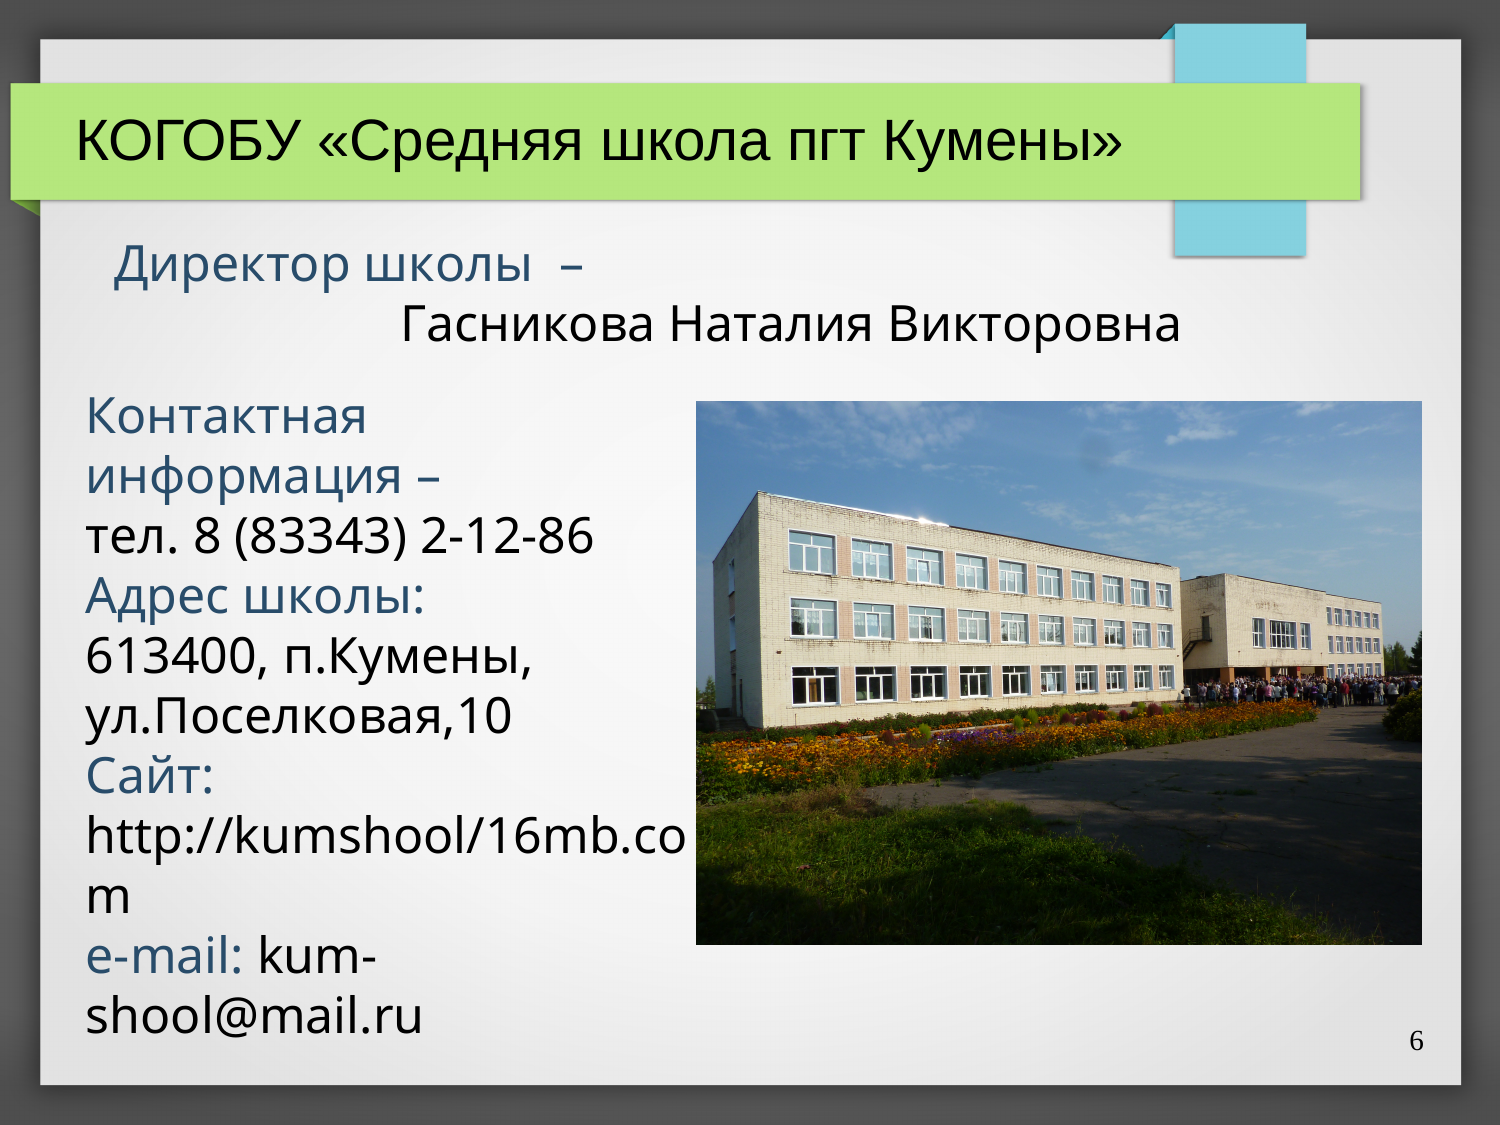

# КОГОБУ «Средняя школа пгт Кумены»
Директор школы –
 Гасникова Наталия Викторовна
Контактная информация –
тел. 8 (83343) 2-12-86
Адрес школы:
613400, п.Кумены, ул.Поселковая,10
Сайт: http://kumshool/16mb.com
е-mail: kum-shool@mail.ru
6